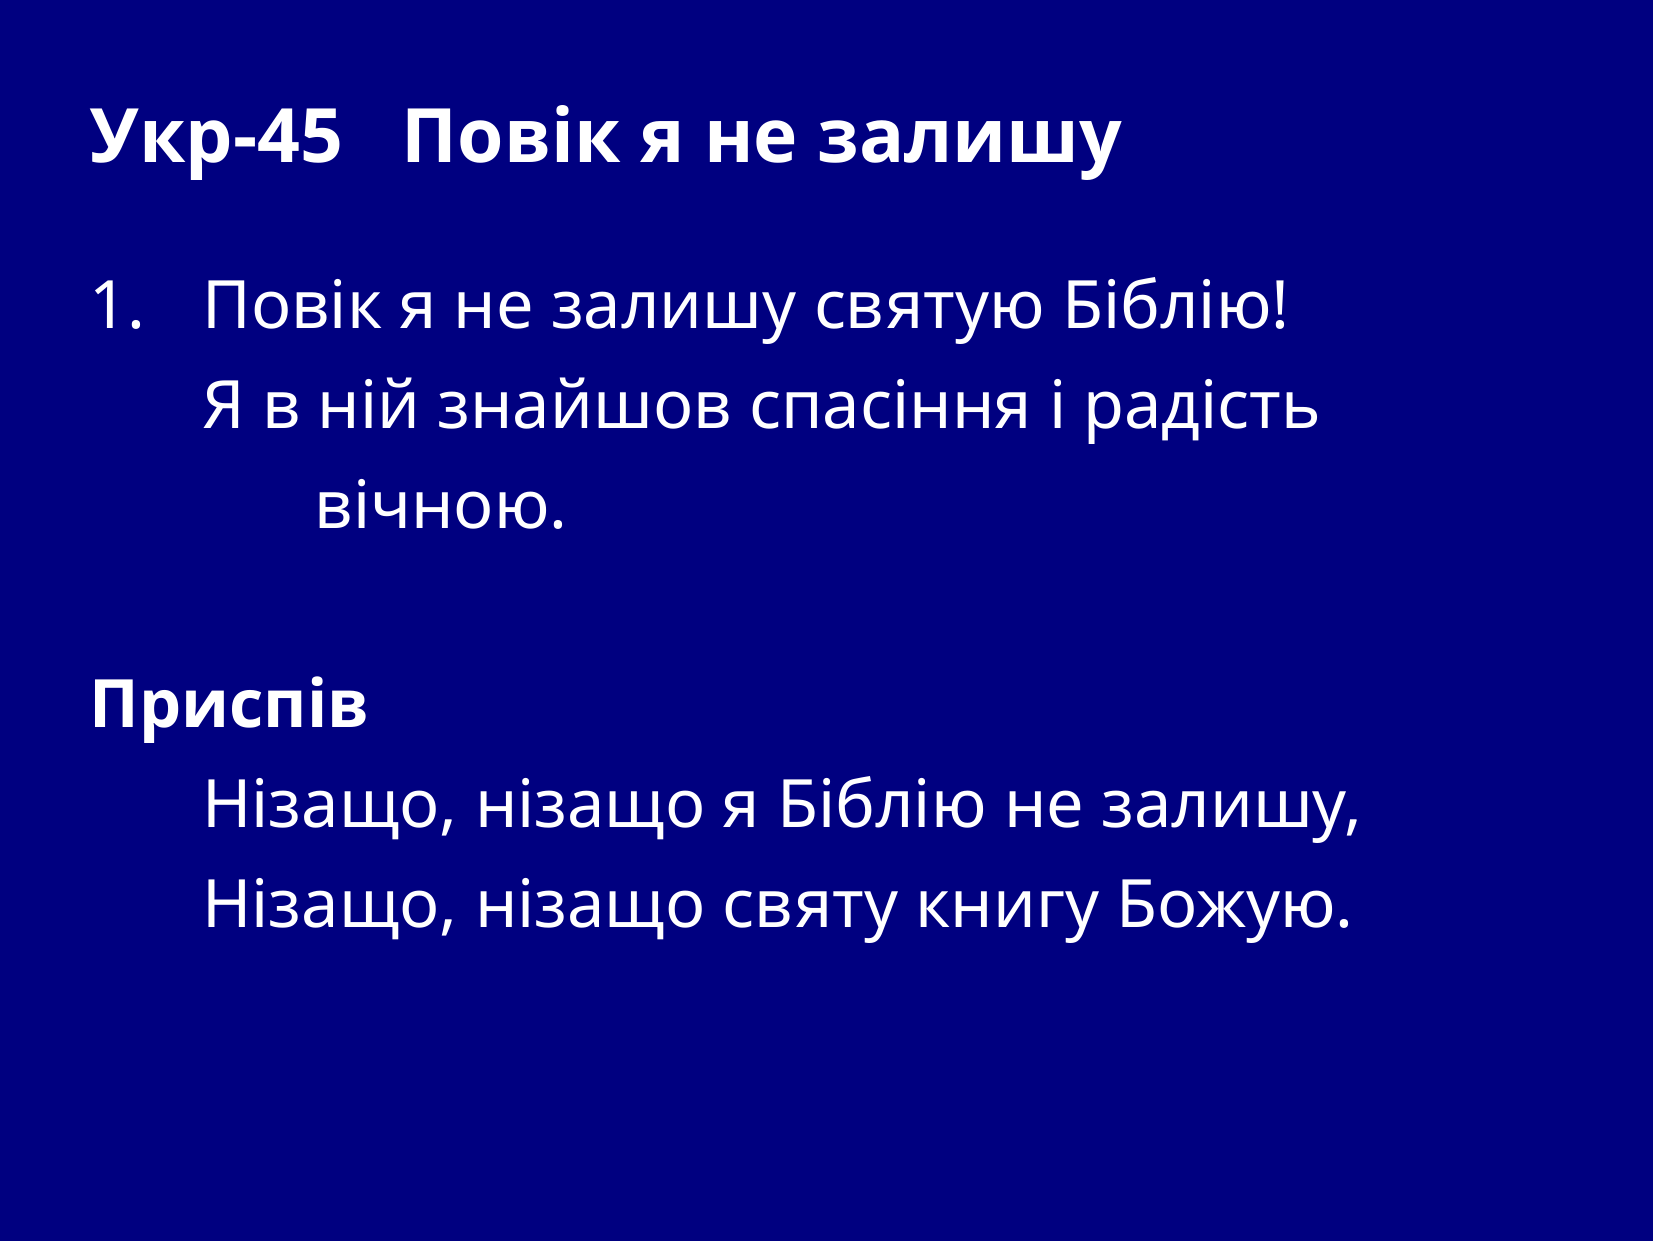

Укр-45 Повік я не залишу
1.	Повік я не залишу святую Біблію!
	Я в ній знайшов спасіння і радість
		вічною.
Приспів
	Нізащо, нізащо я Біблію не залишу,
	Нізащо, нізащо святу книгу Божую.